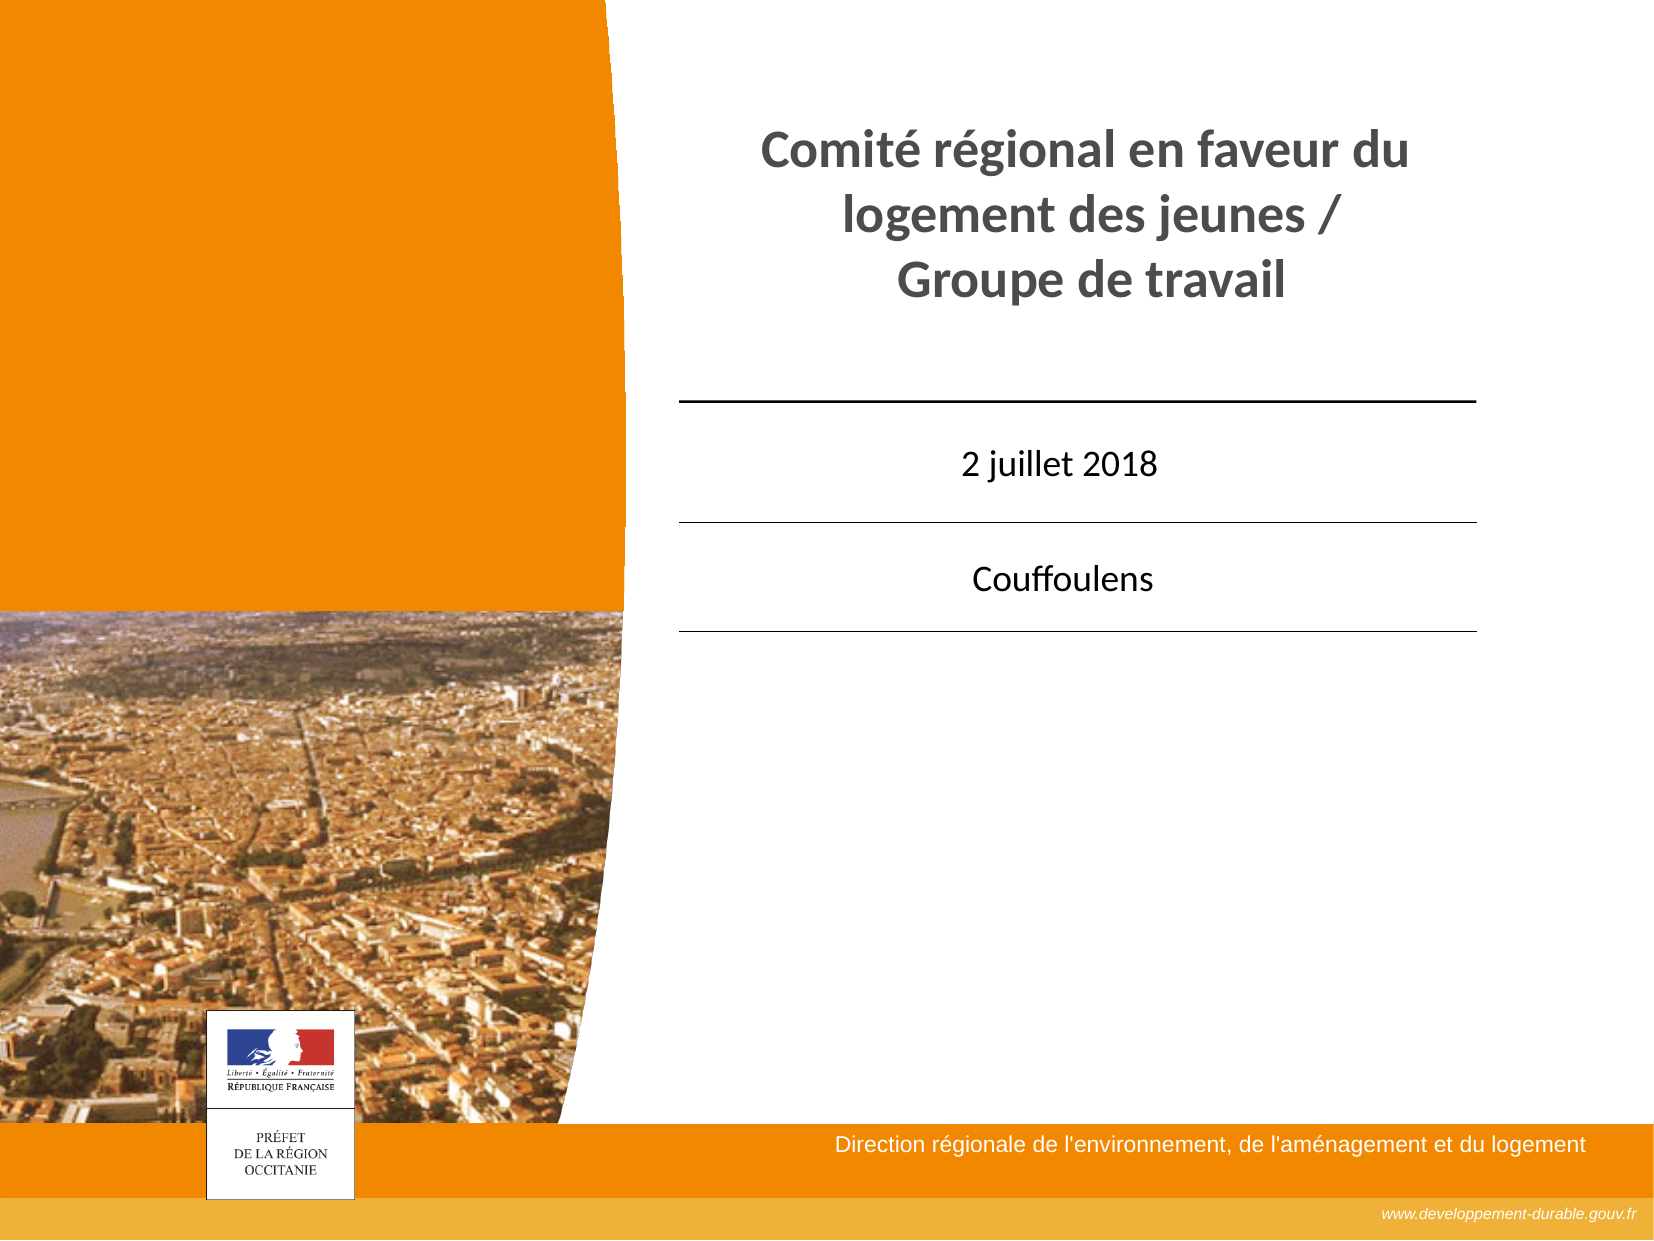

# Comité régional en faveur du logement des jeunes / Groupe de travail
2 juillet 2018
 Couffoulens